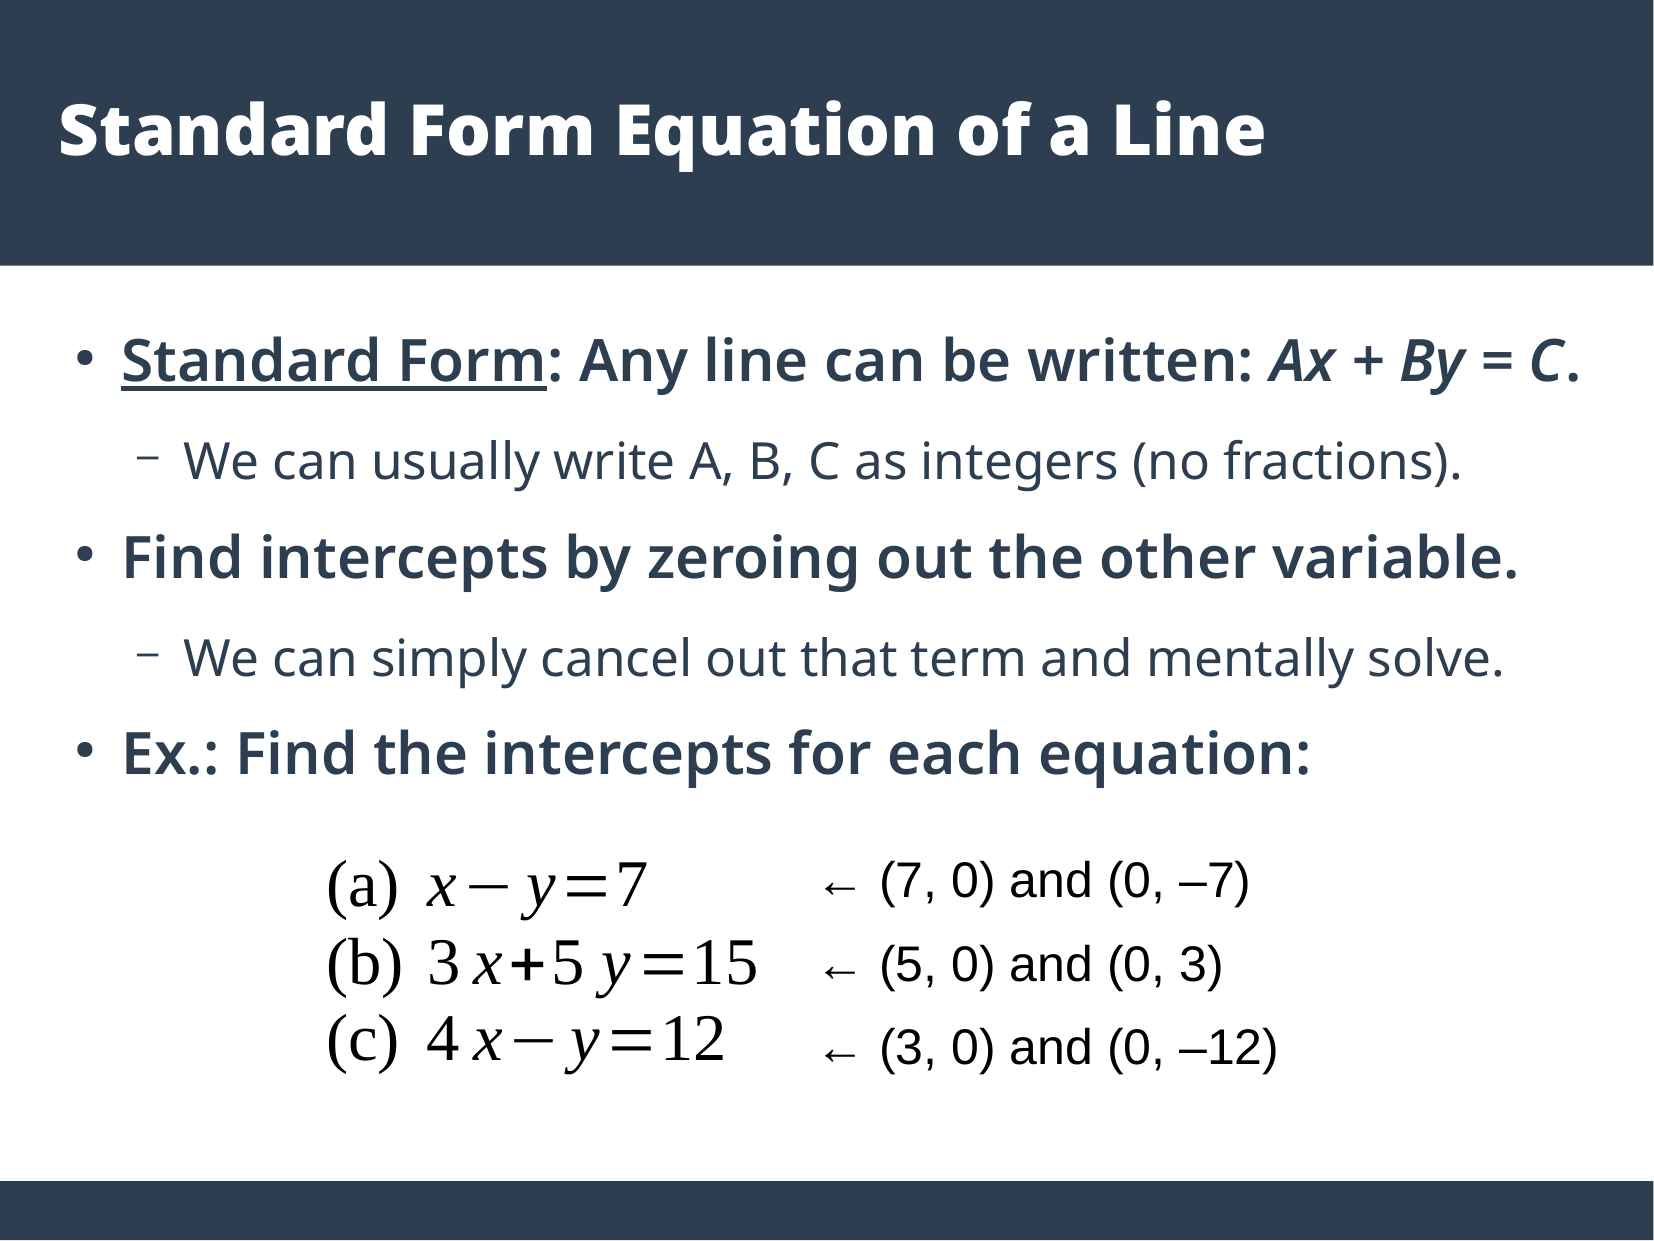

# Standard Form Equation of a Line
Standard Form: Any line can be written: Ax + By = C.
We can usually write A, B, C as integers (no fractions).
Find intercepts by zeroing out the other variable.
We can simply cancel out that term and mentally solve.
Ex.: Find the intercepts for each equation:
← (7, 0) and (0, –7)
← (5, 0) and (0, 3)
← (3, 0) and (0, –12)